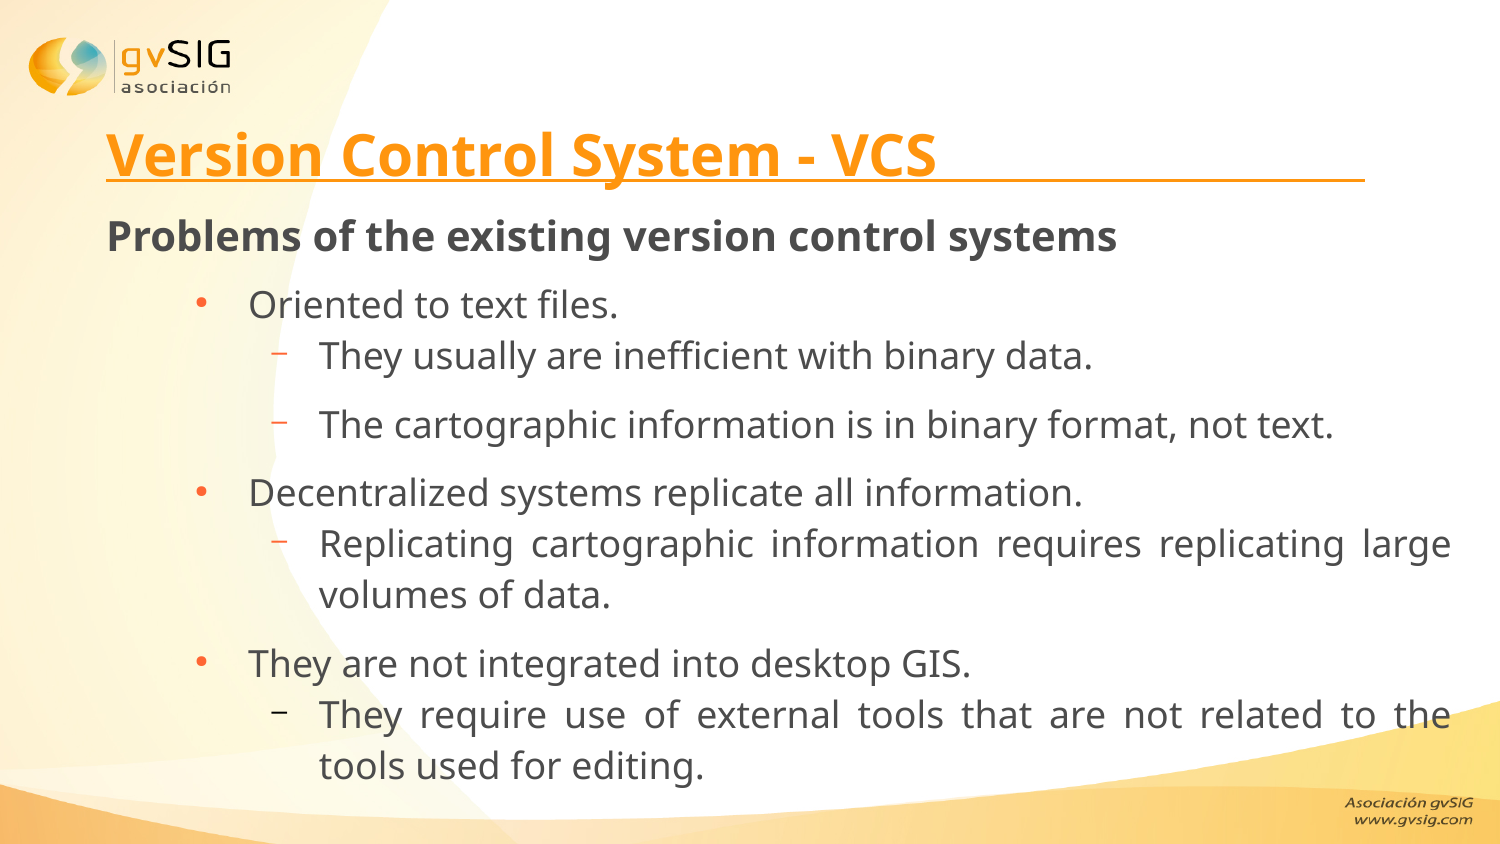

# Version Control System - VCS
Problems of the existing version control systems
Oriented to text files.
They usually are inefficient with binary data.
The cartographic information is in binary format, not text.
Decentralized systems replicate all information.
Replicating cartographic information requires replicating large volumes of data.
They are not integrated into desktop GIS.
They require use of external tools that are not related to the tools used for editing.